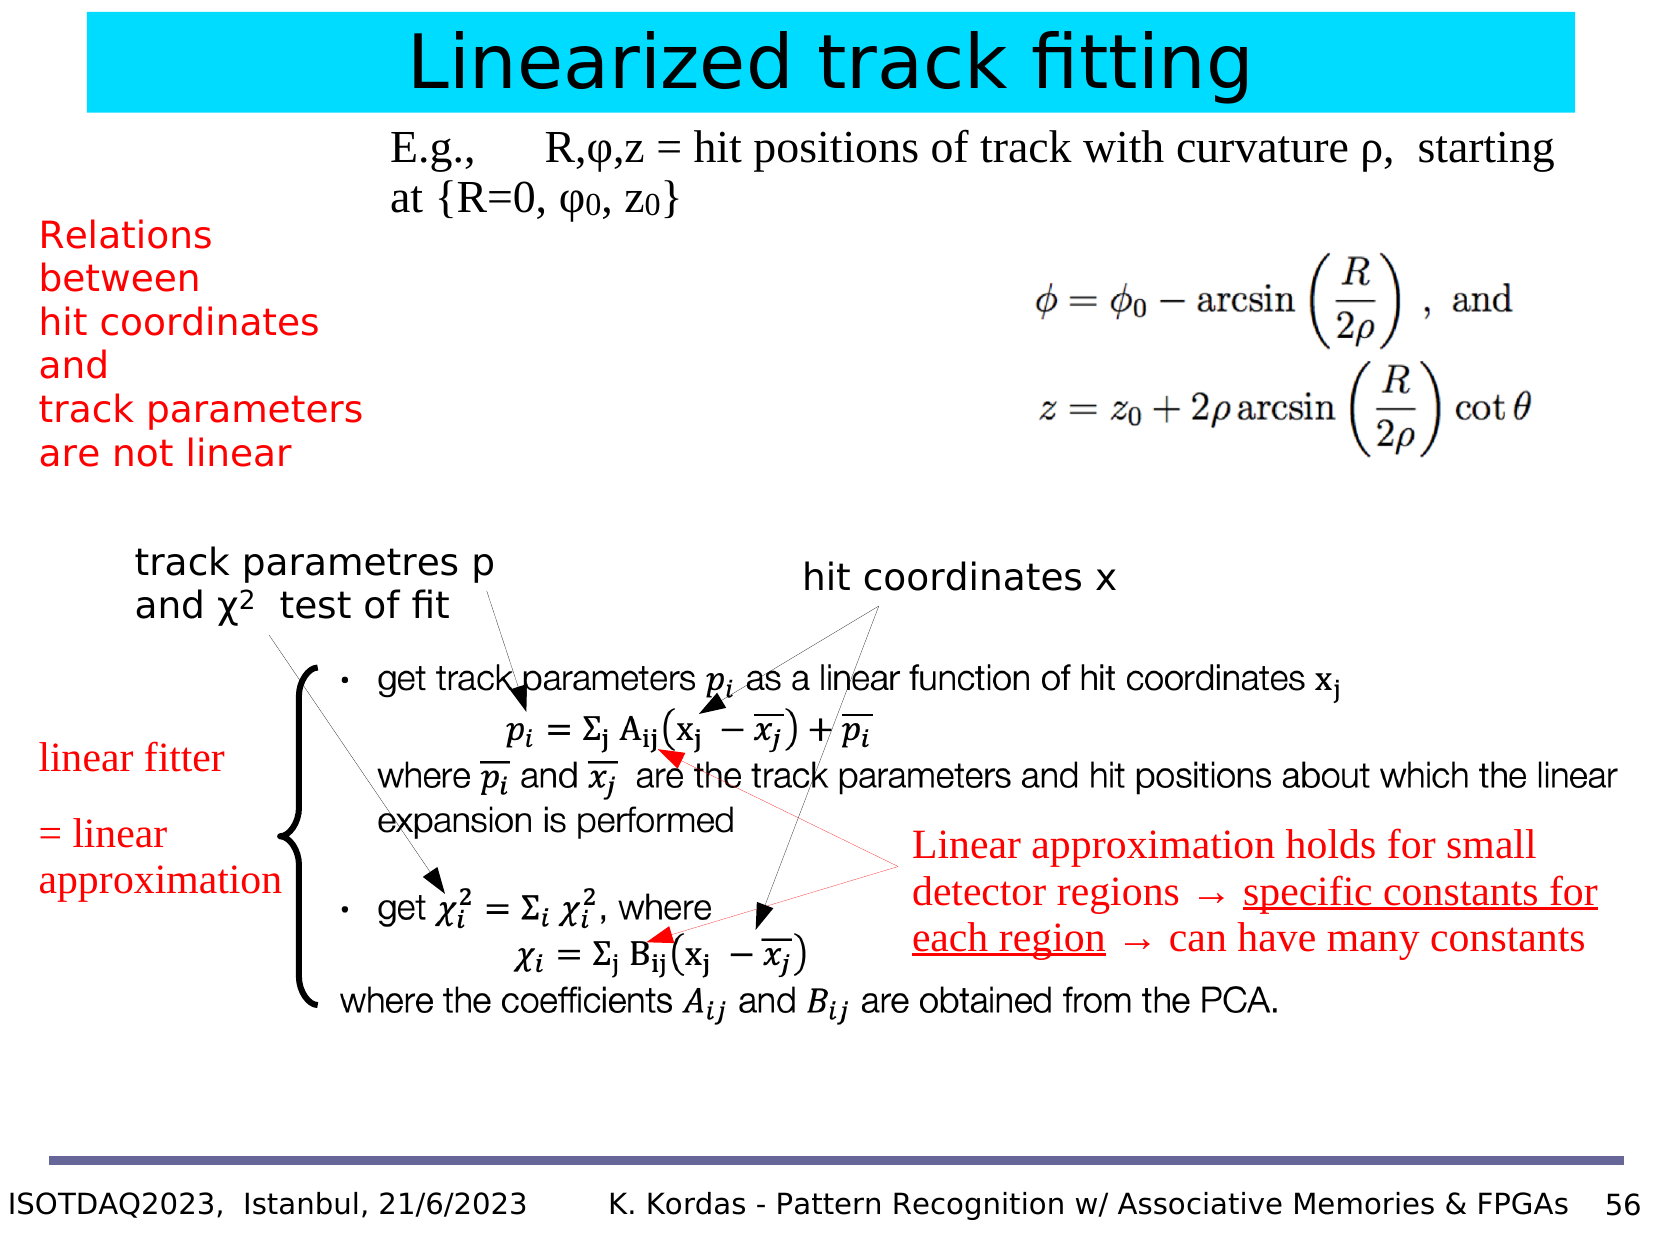

# Linearized track fitting
E.g., R,φ,z = hit positions of track with curvature ρ, starting at {R=0, φ0, z0}
Relations between
hit coordinates and
track parameters are not linear
track parametres p
and χ2 test of fit
 hit coordinates x
linear fitter
= linear approximation
Linear approximation holds for small detector regions → specific constants for each region → can have many constants
ISOTDAQ2023, Istanbul, 21/6/2023
K. Kordas - Pattern Recognition w/ Associative Memories & FPGAs
56